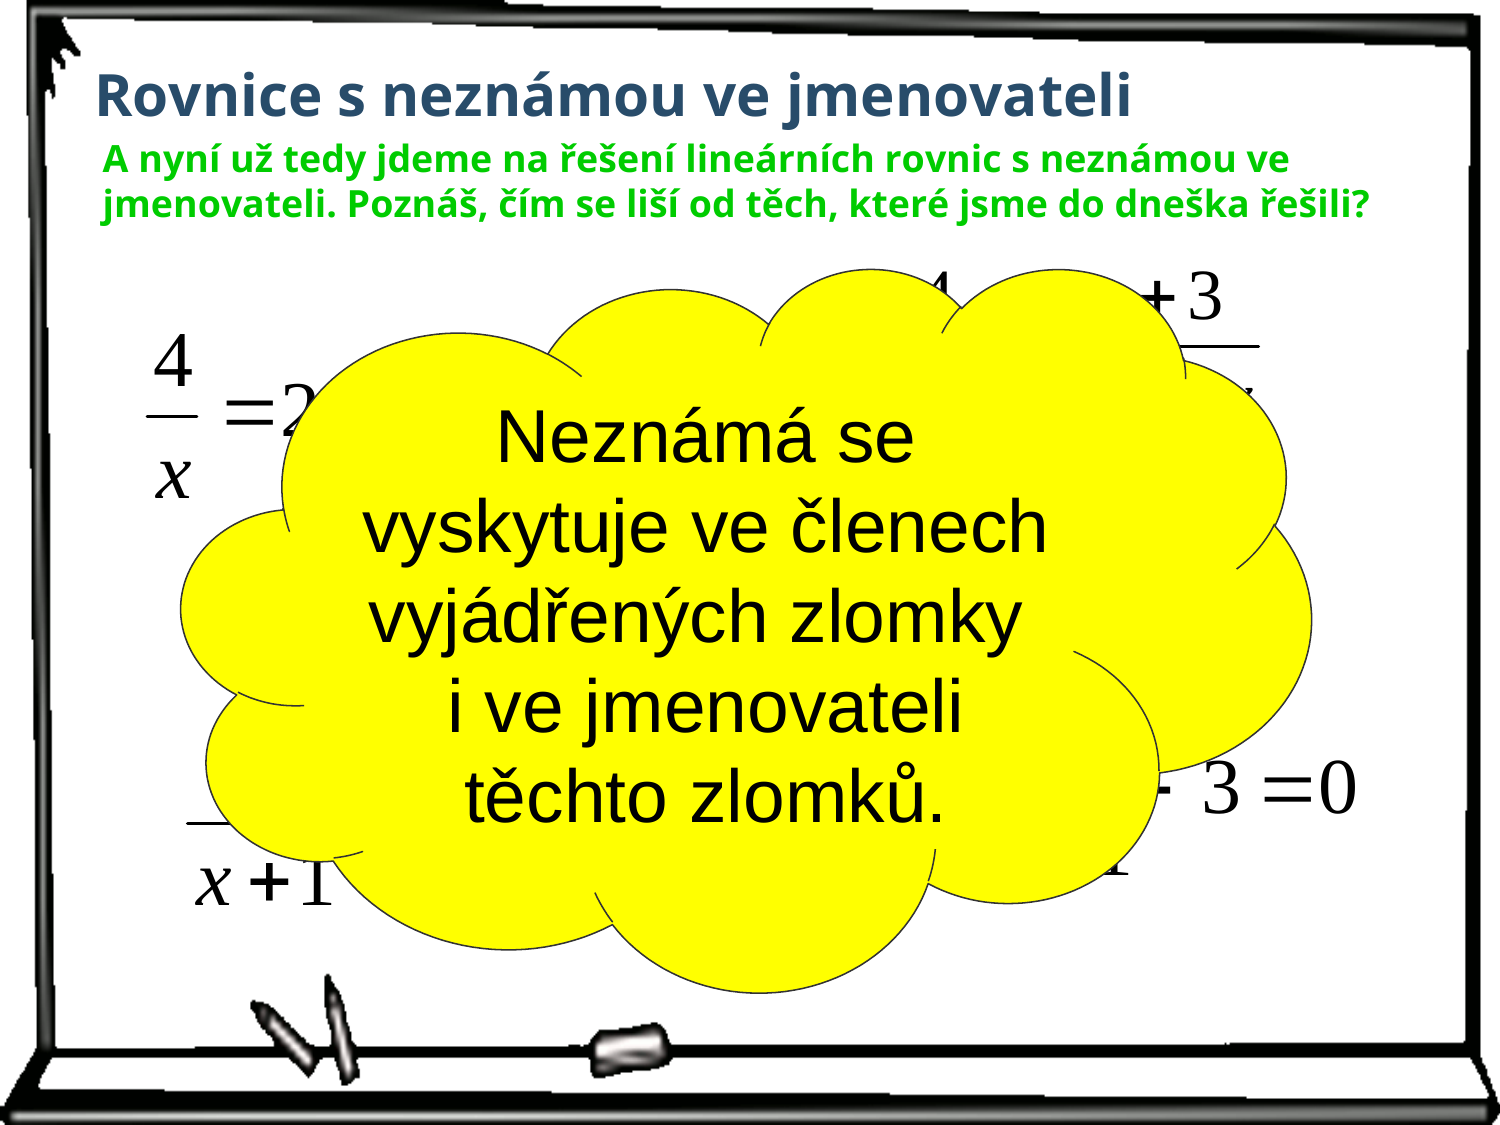

Rovnice s neznámou ve jmenovateli
A nyní už tedy jdeme na řešení lineárních rovnic s neznámou ve jmenovateli. Poznáš, čím se liší od těch, které jsme do dneška řešili?
Neznámá se vyskytuje ve členech vyjádřených zlomky
i ve jmenovateli těchto zlomků.